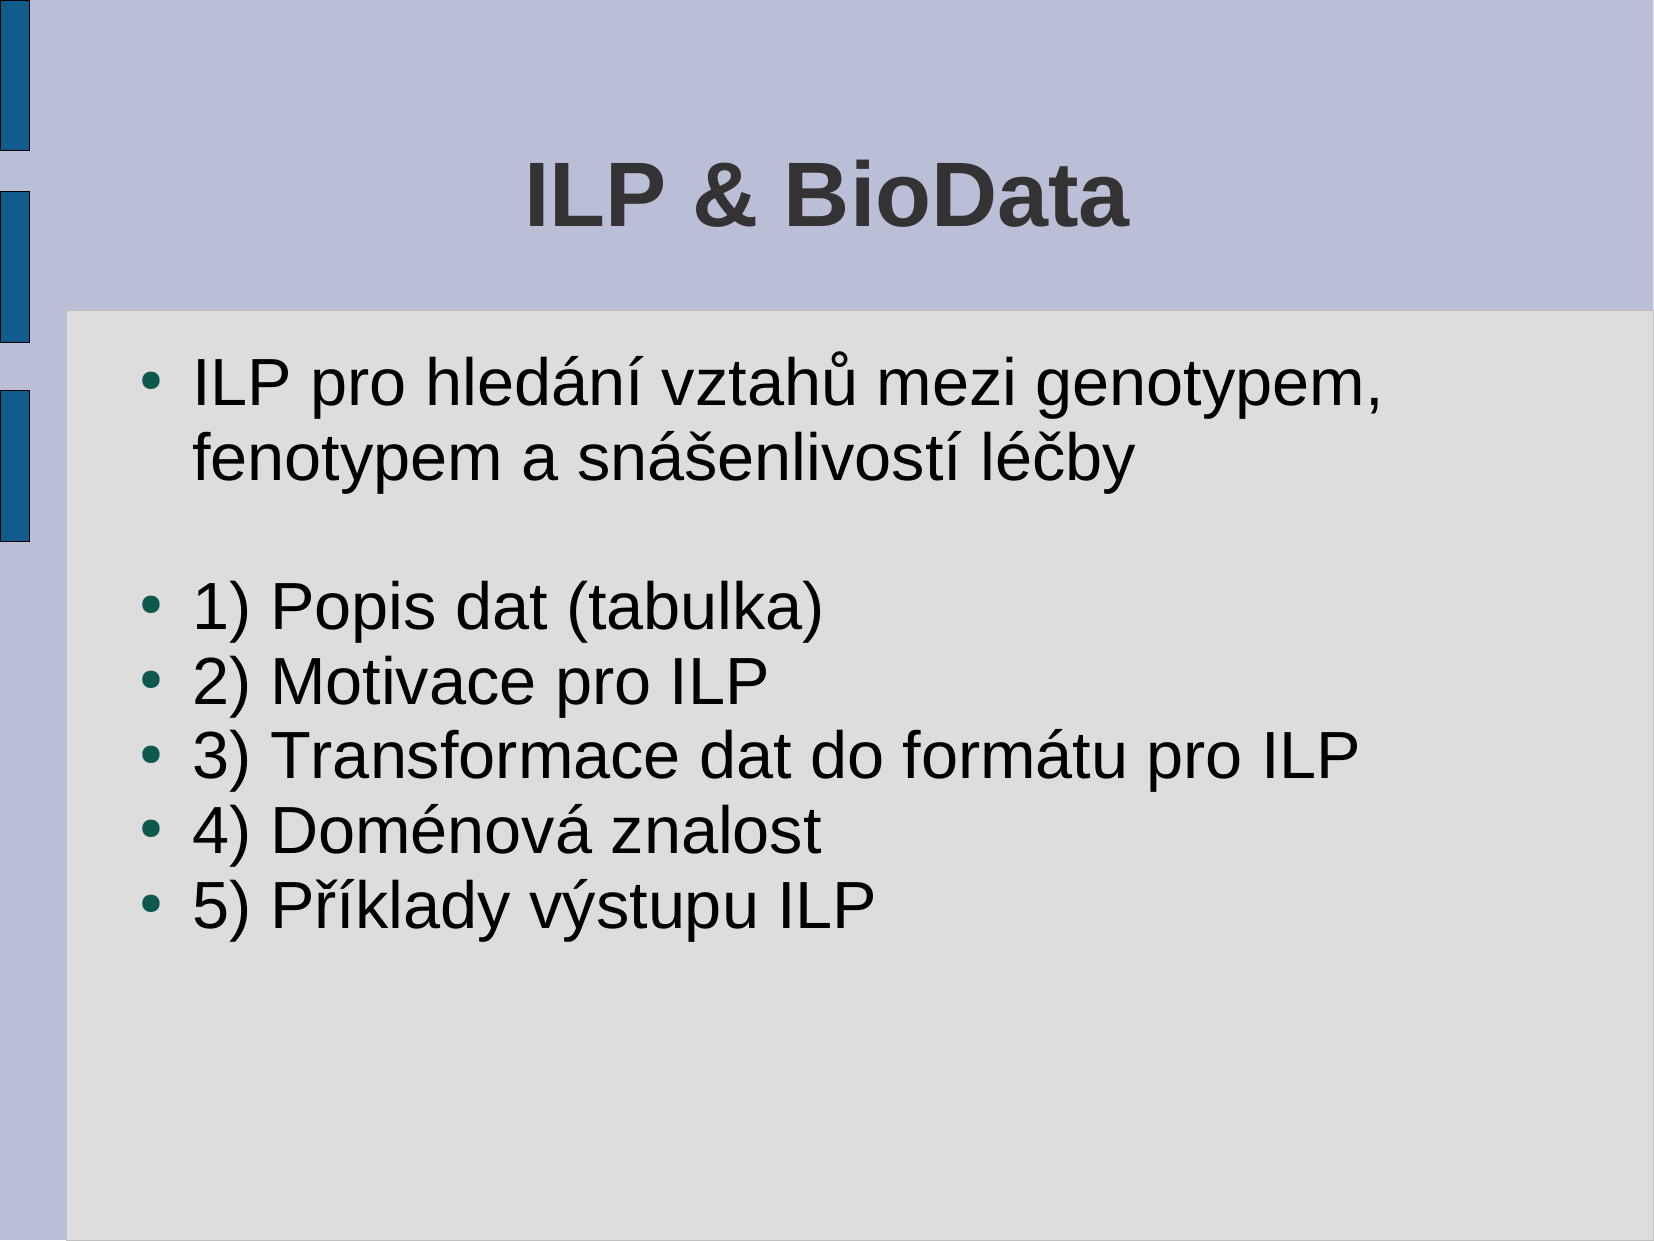

# ILP & BioData
ILP pro hledání vztahů mezi genotypem, fenotypem a snášenlivostí léčby
1) Popis dat (tabulka)
2) Motivace pro ILP
3) Transformace dat do formátu pro ILP
4) Doménová znalost
5) Příklady výstupu ILP